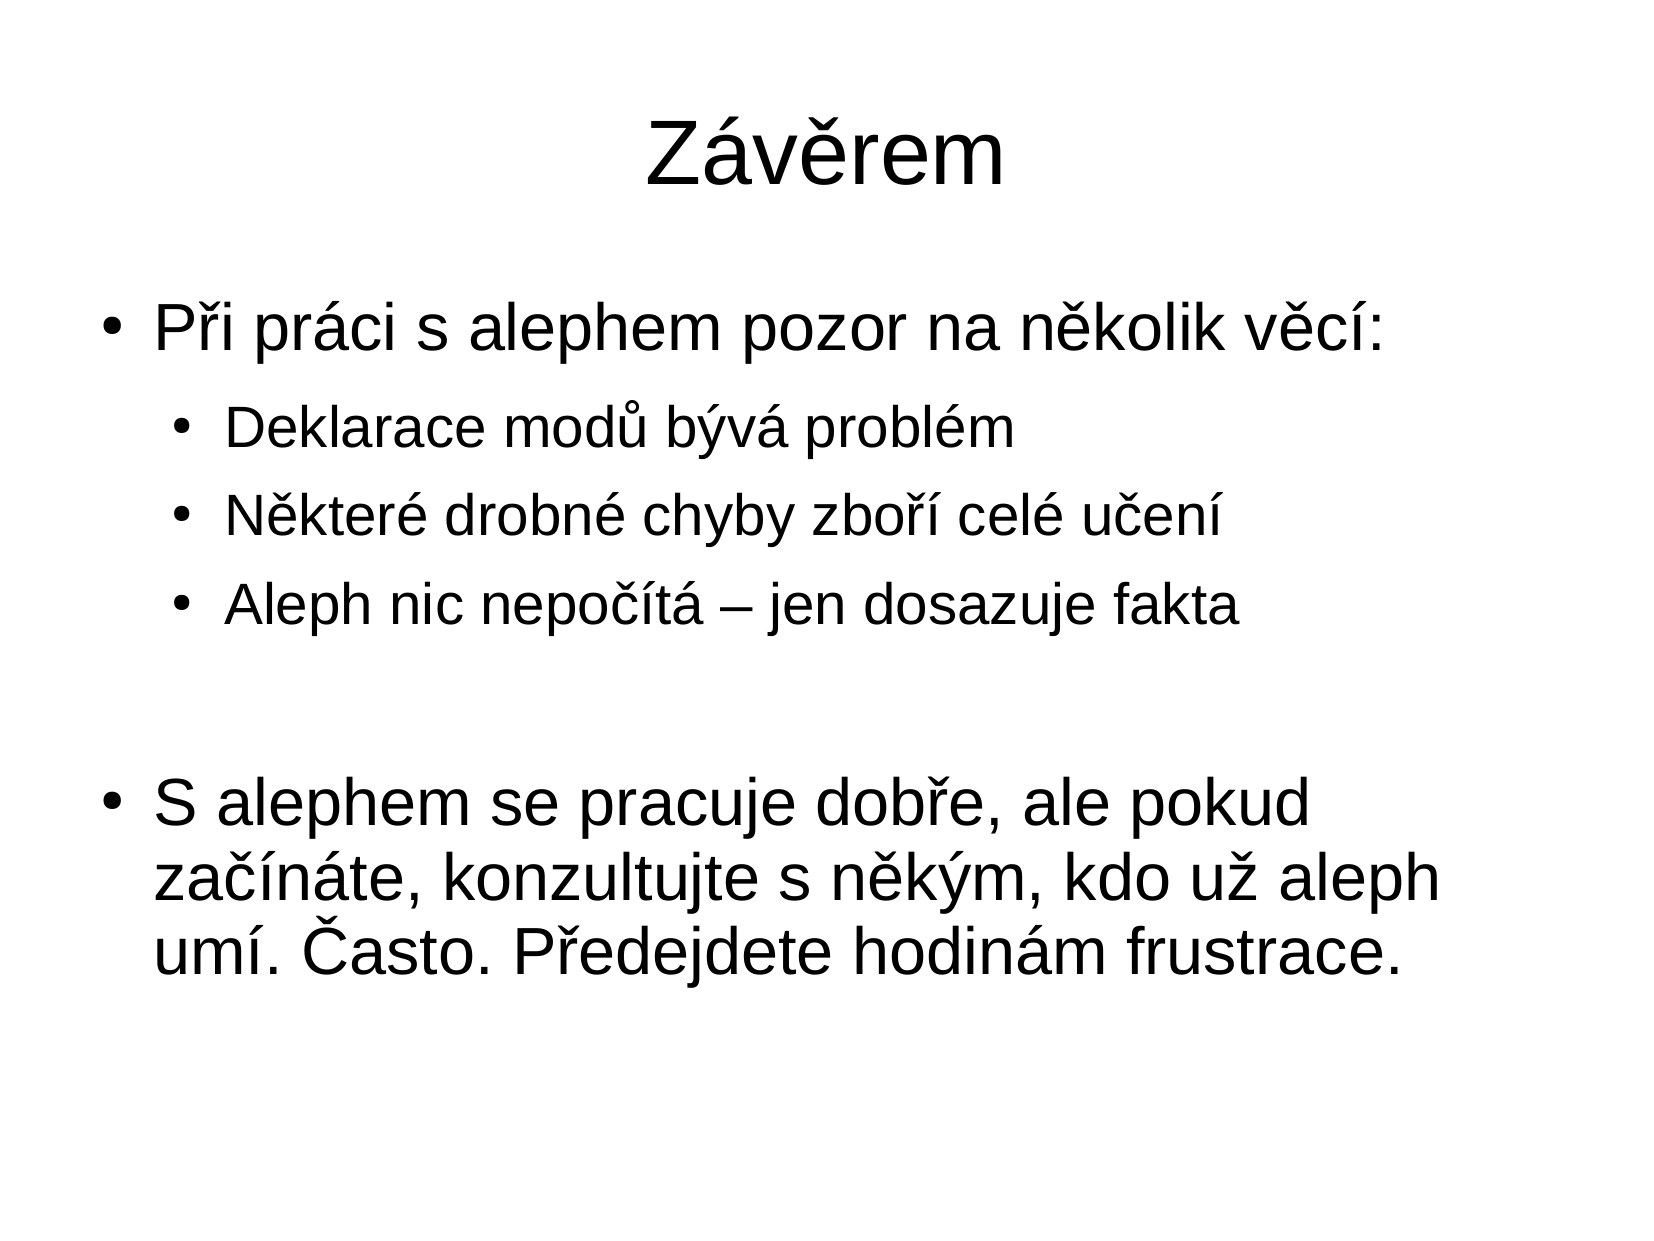

# Závěrem
Při práci s alephem pozor na několik věcí:
Deklarace modů bývá problém
Některé drobné chyby zboří celé učení
Aleph nic nepočítá – jen dosazuje fakta
S alephem se pracuje dobře, ale pokud začínáte, konzultujte s někým, kdo už aleph umí. Často. Předejdete hodinám frustrace.